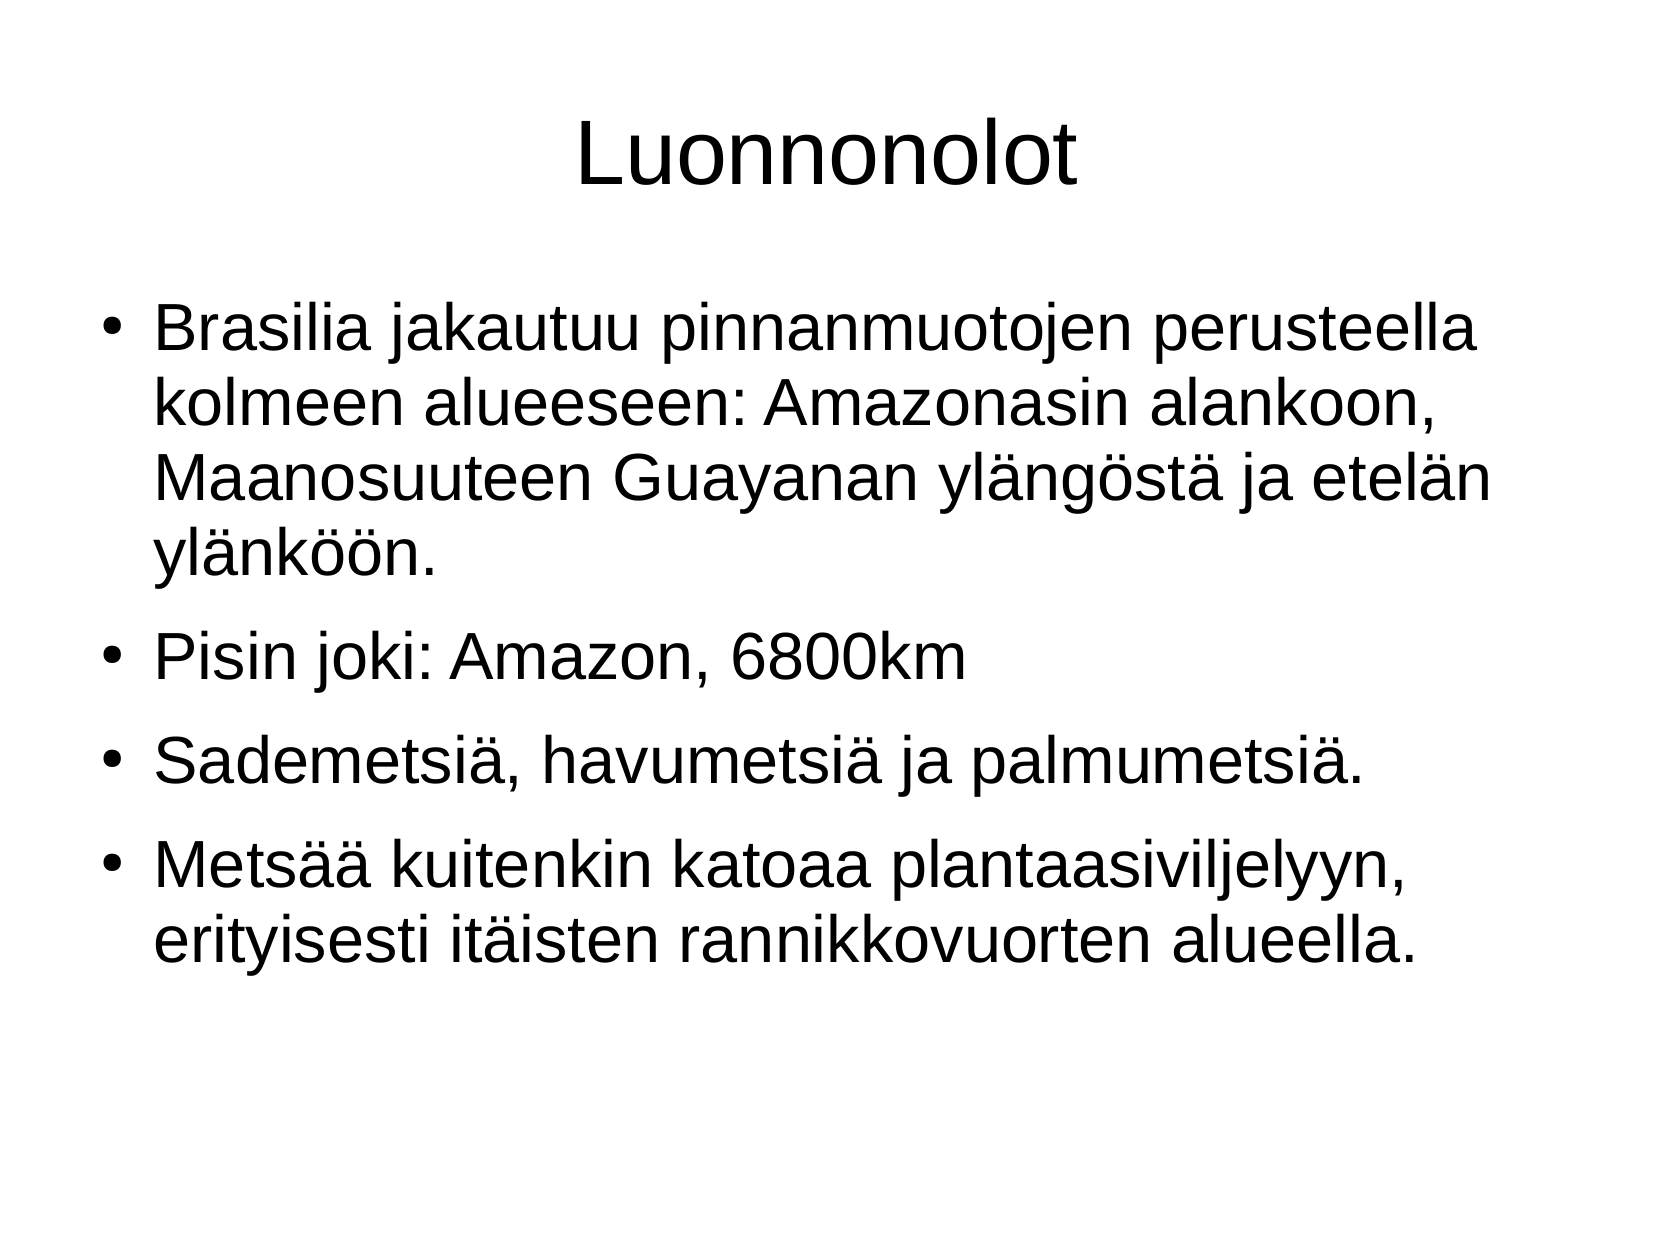

# Luonnonolot
Brasilia jakautuu pinnanmuotojen perusteella kolmeen alueeseen: Amazonasin alankoon, Maanosuuteen Guayanan ylängöstä ja etelän ylänköön.
Pisin joki: Amazon, 6800km
Sademetsiä, havumetsiä ja palmumetsiä.
Metsää kuitenkin katoaa plantaasiviljelyyn, erityisesti itäisten rannikkovuorten alueella.